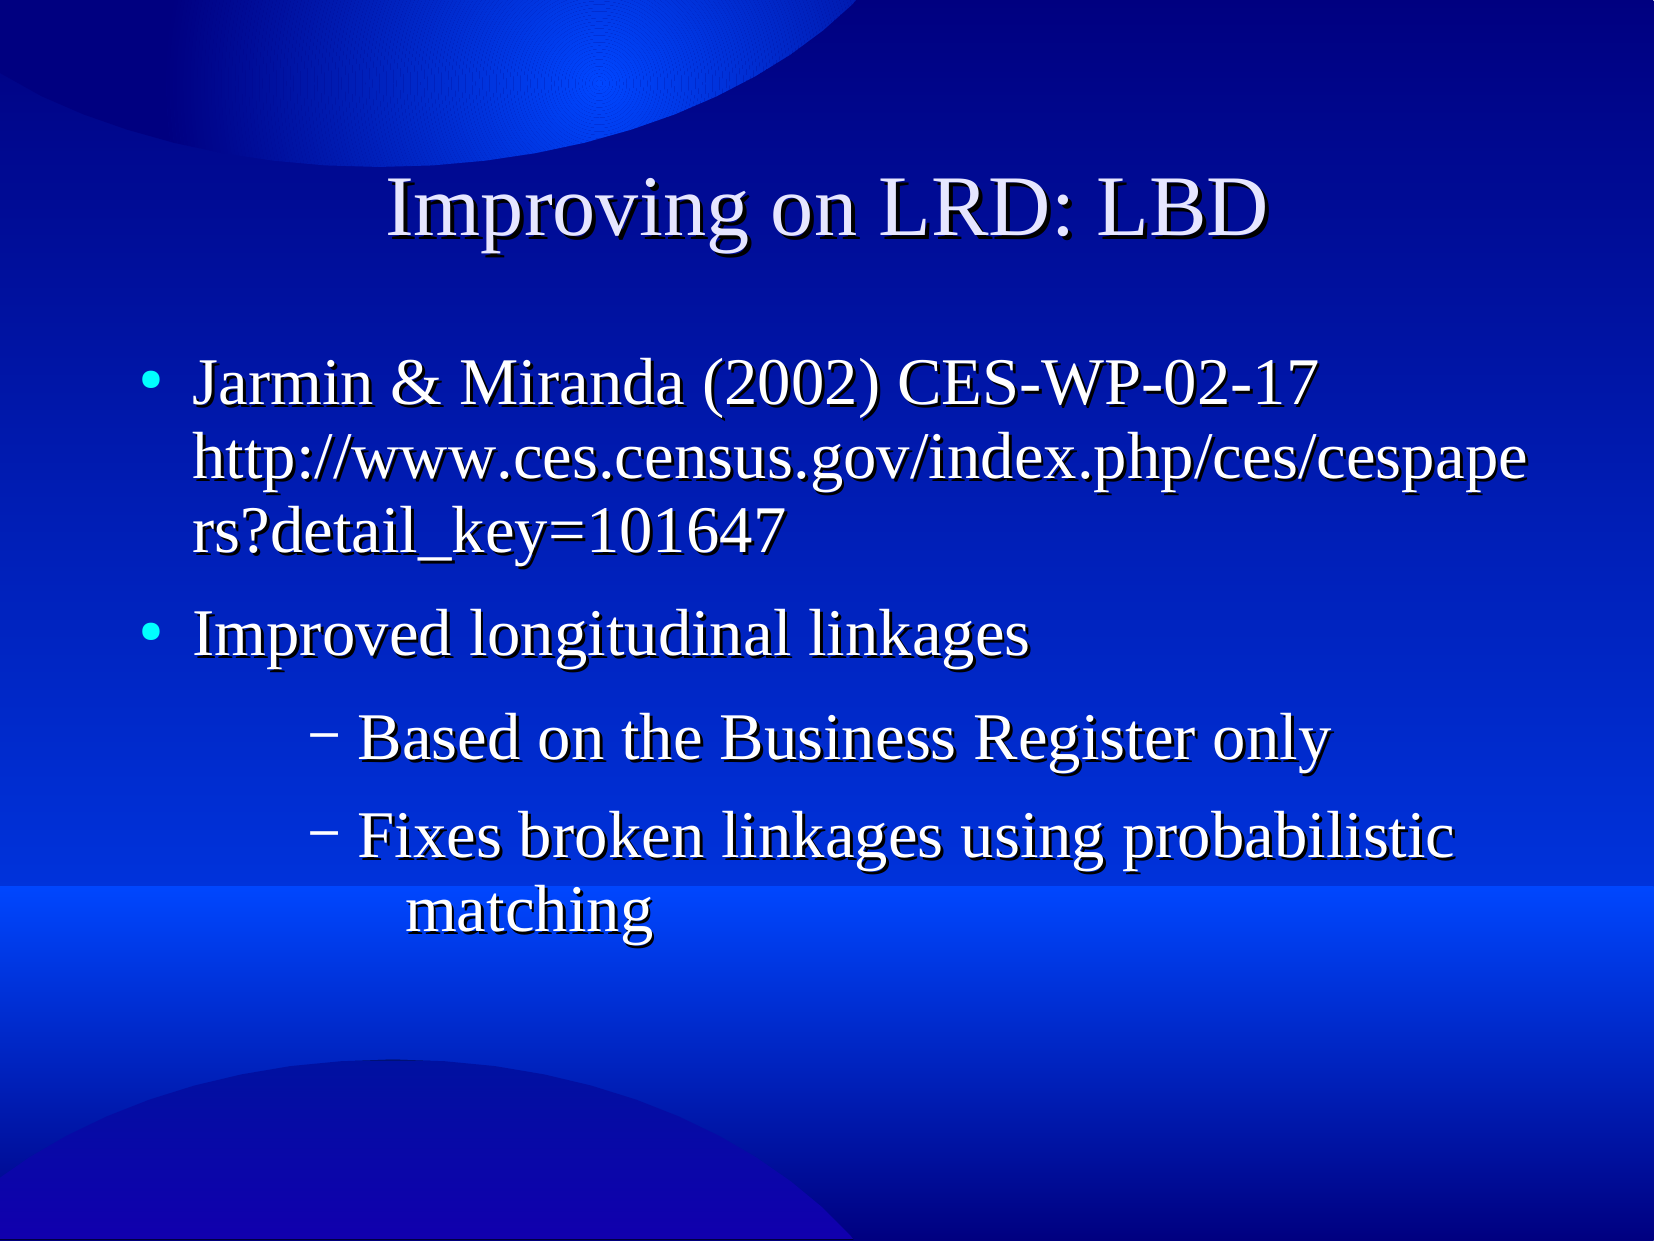

# Improving on LRD: LBD
Jarmin & Miranda (2002) CES-WP-02-17
http://www.ces.census.gov/index.php/ces/cespapers?detail_key=101647
Improved longitudinal linkages
Based on the Business Register only
Fixes broken linkages using probabilistic matching